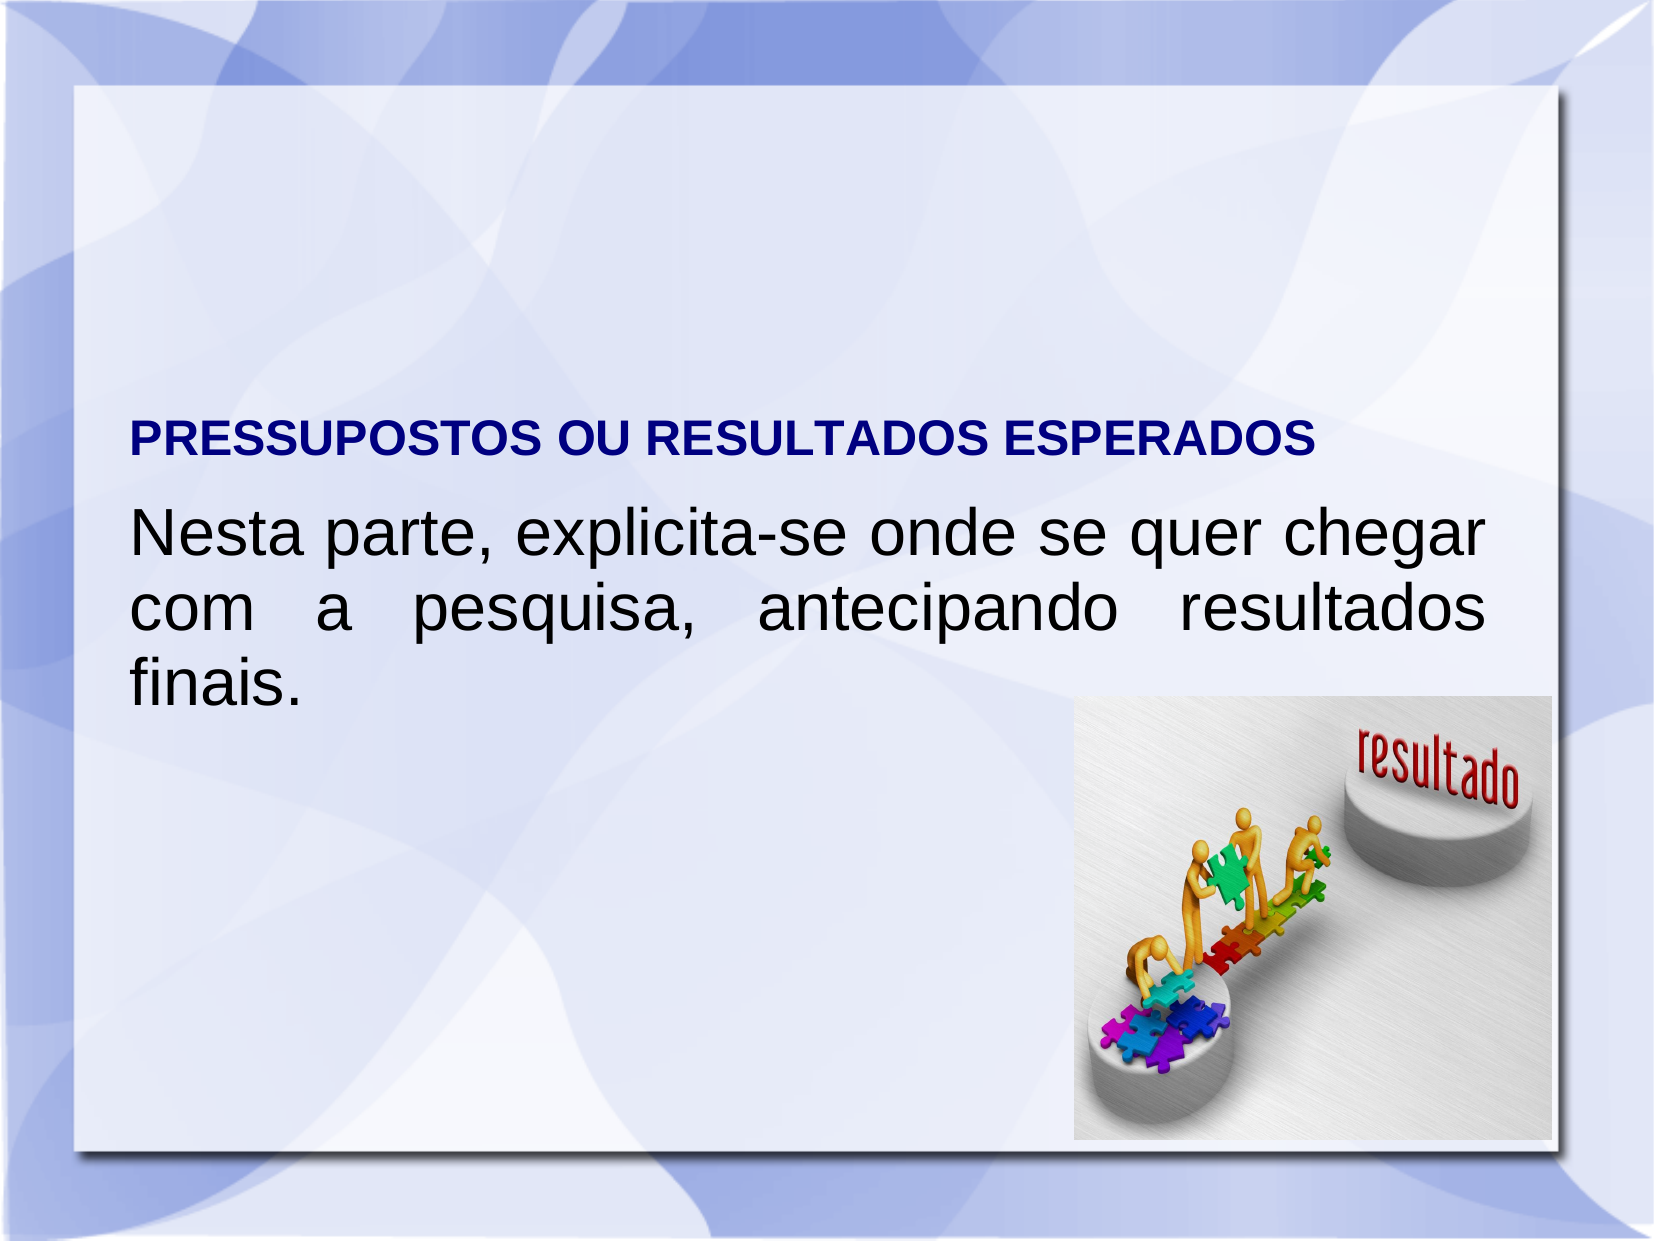

#
PRESSUPOSTOS OU RESULTADOS ESPERADOS
Nesta parte, explicita-se onde se quer chegar com a pesquisa, antecipando resultados finais.